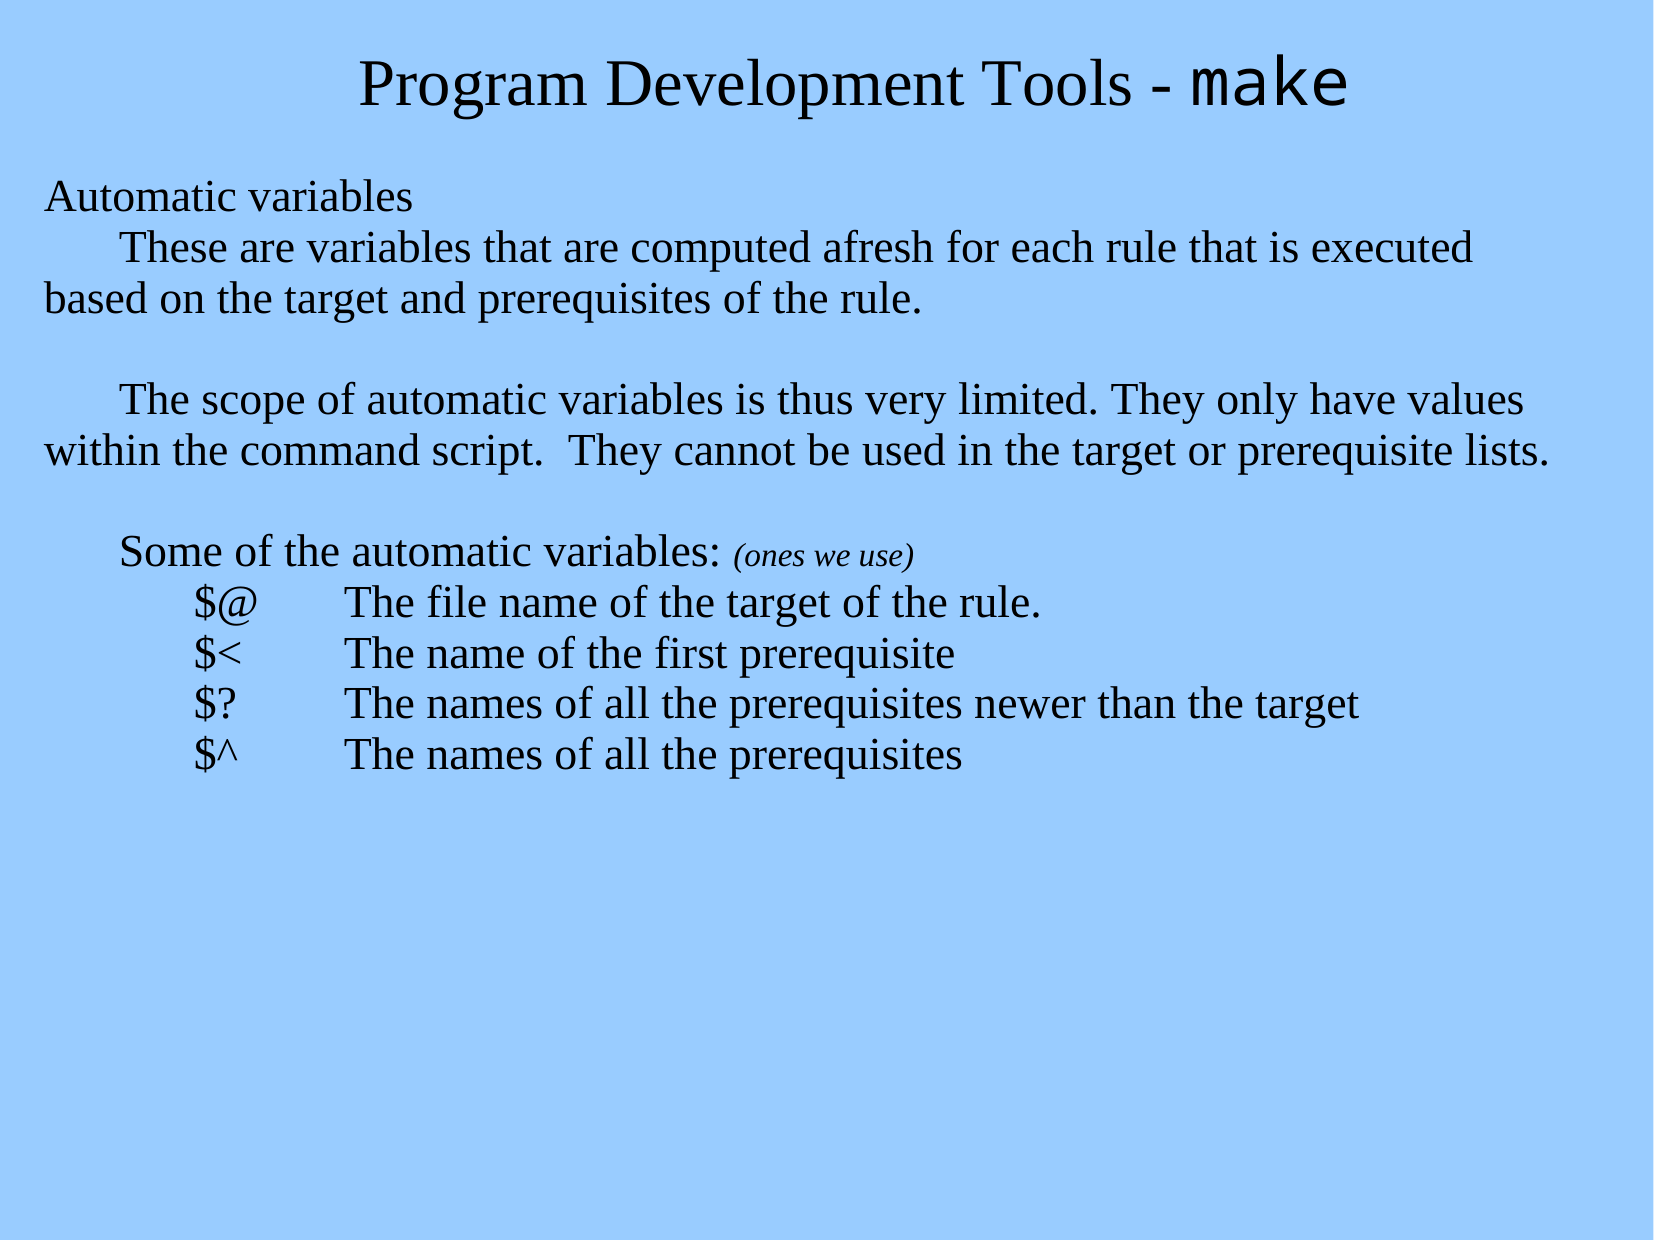

Program Development Tools - make
Automatic variables
	These are variables that are computed afresh for each rule that is executed based on the target and prerequisites of the rule.
	The scope of automatic variables is thus very limited. They only have values within the command script. They cannot be used in the target or prerequisite lists.
	Some of the automatic variables: (ones we use)
		$@ 	The file name of the target of the rule.
		$< 		The name of the first prerequisite
		$?		The names of all the prerequisites newer than the target
		$^		The names of all the prerequisites